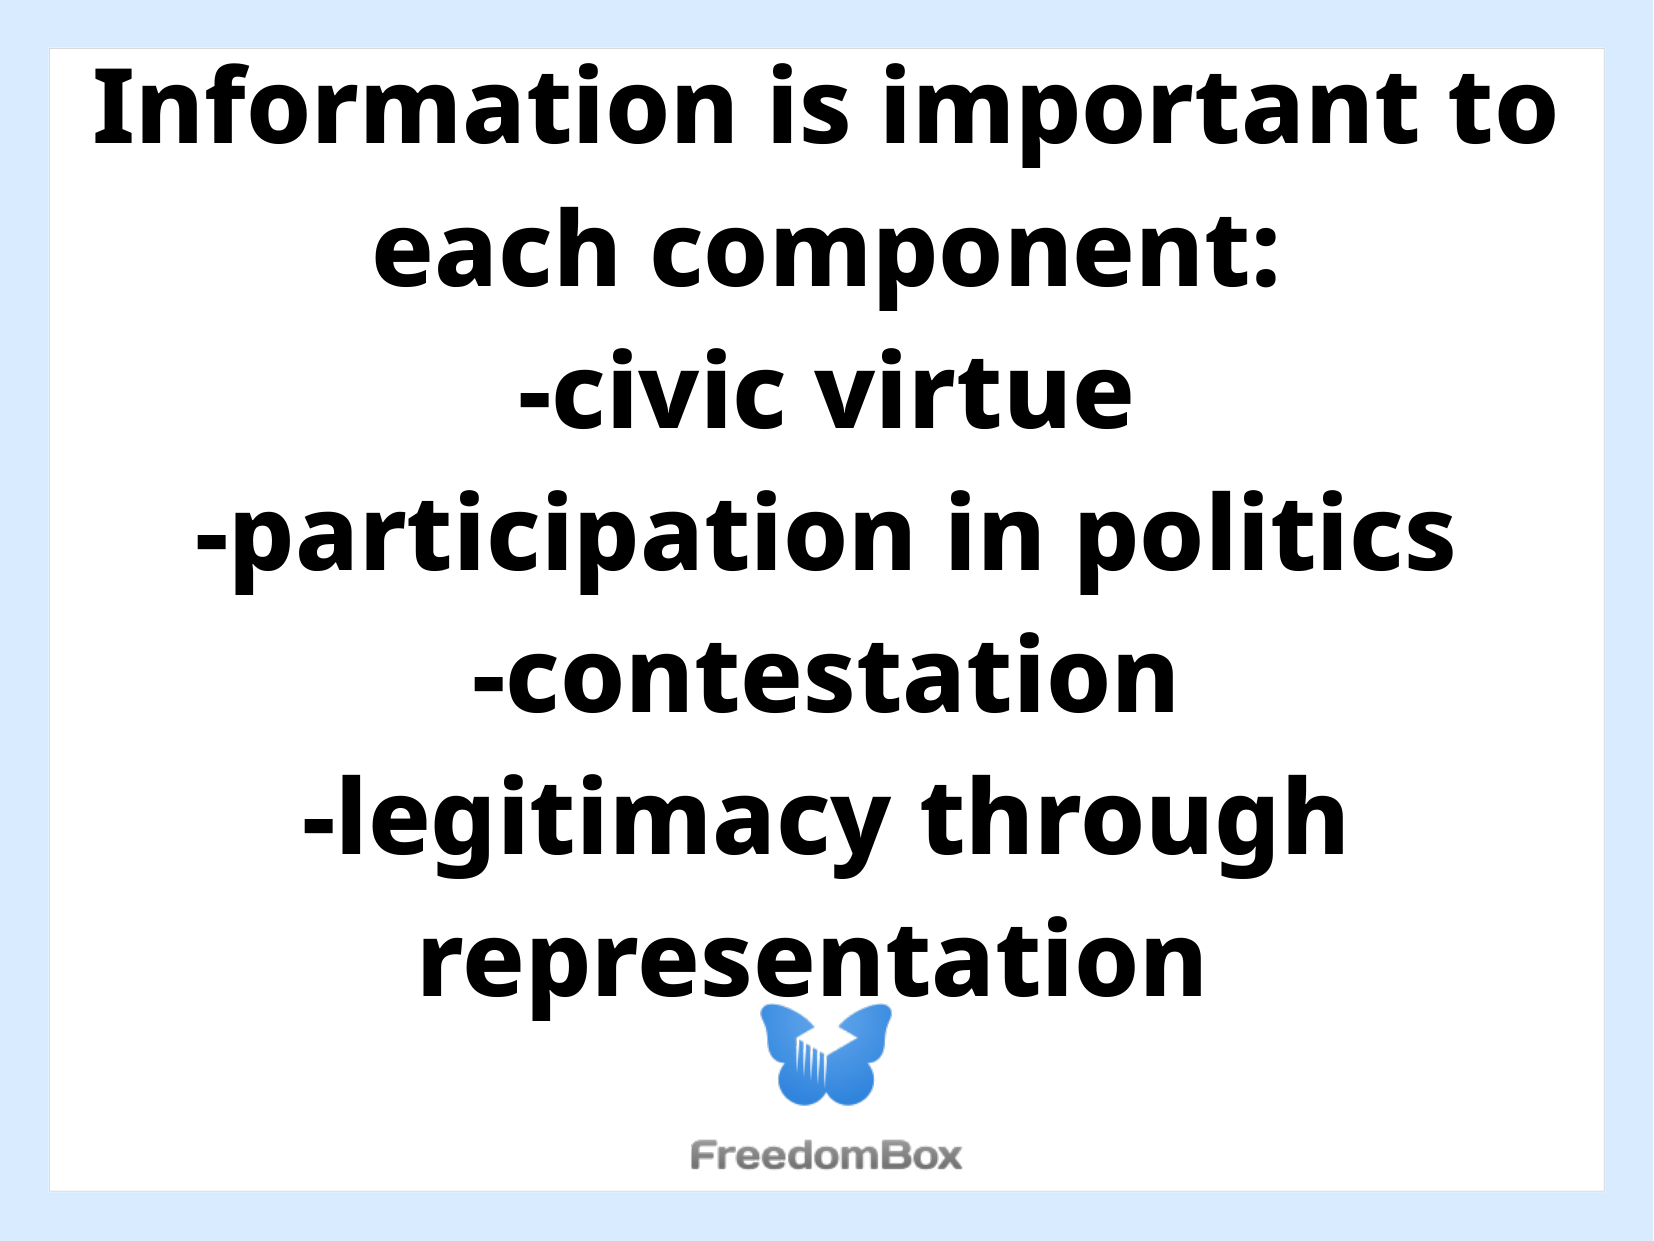

# Information is important to each component:
-civic virtue
-participation in politics
-contestation
-legitimacy through representation